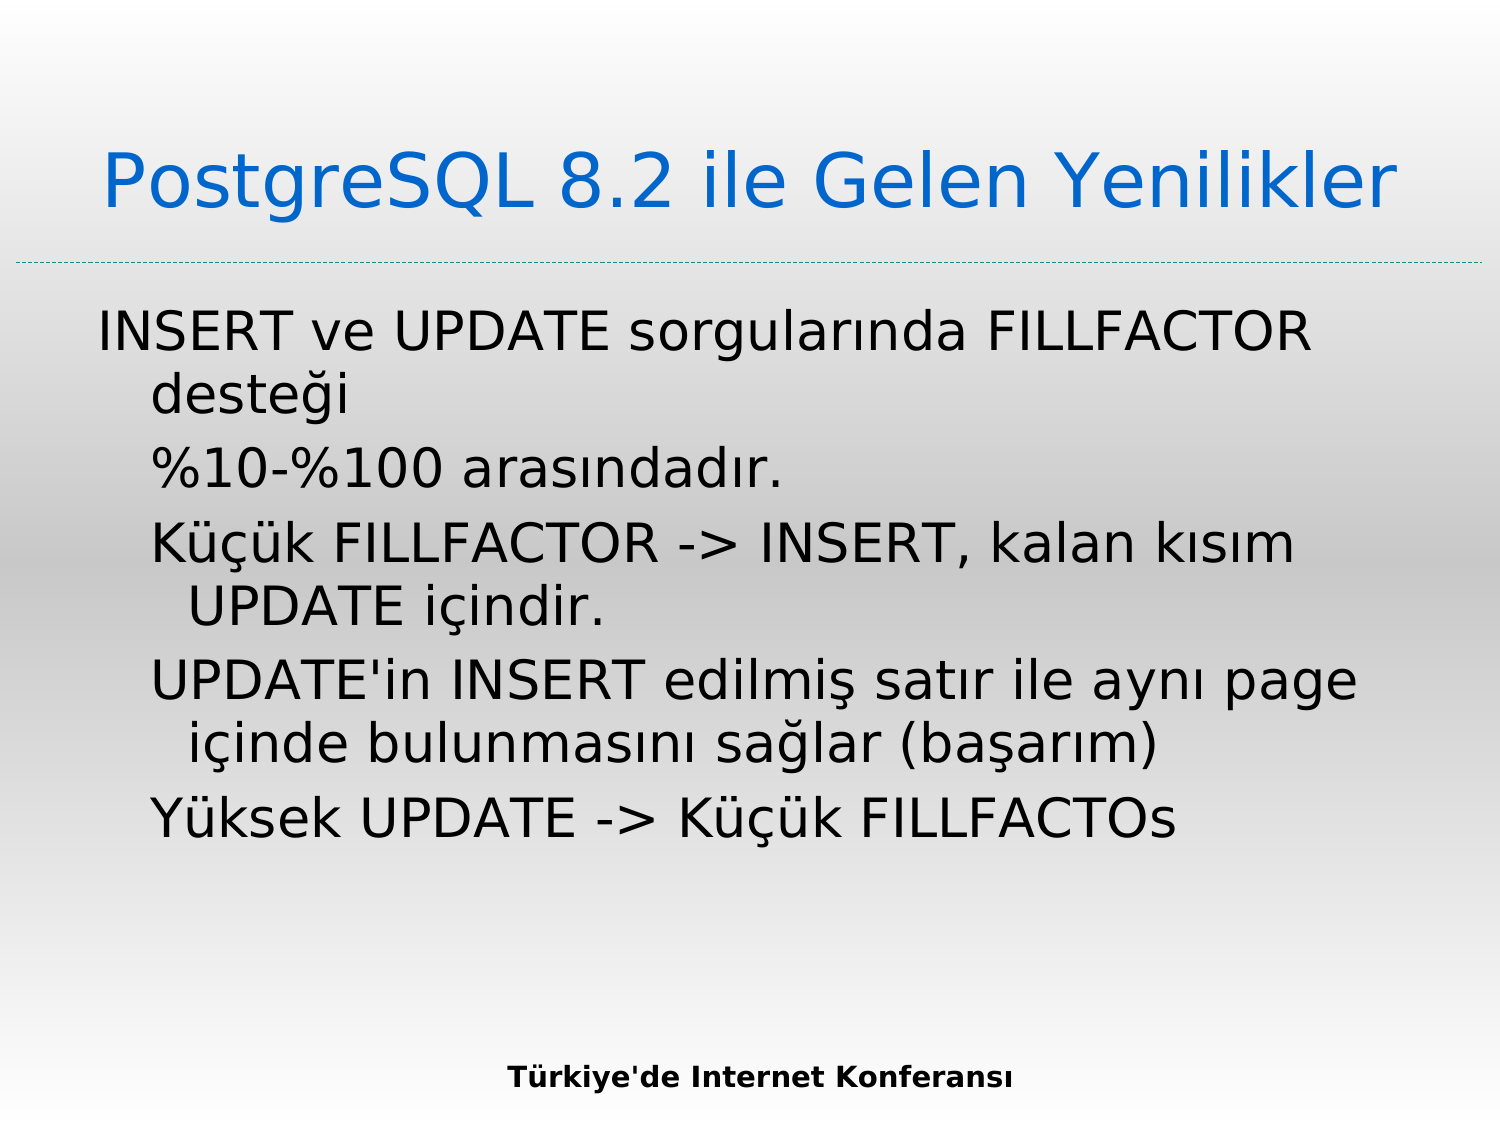

# PostgreSQL 8.2 ile Gelen Yenilikler
INSERT ve UPDATE sorgularında FILLFACTOR desteği
%10-%100 arasındadır.
Küçük FILLFACTOR -> INSERT, kalan kısım UPDATE içindir.
UPDATE'in INSERT edilmiş satır ile aynı page içinde bulunmasını sağlar (başarım)
Yüksek UPDATE -> Küçük FILLFACTOs